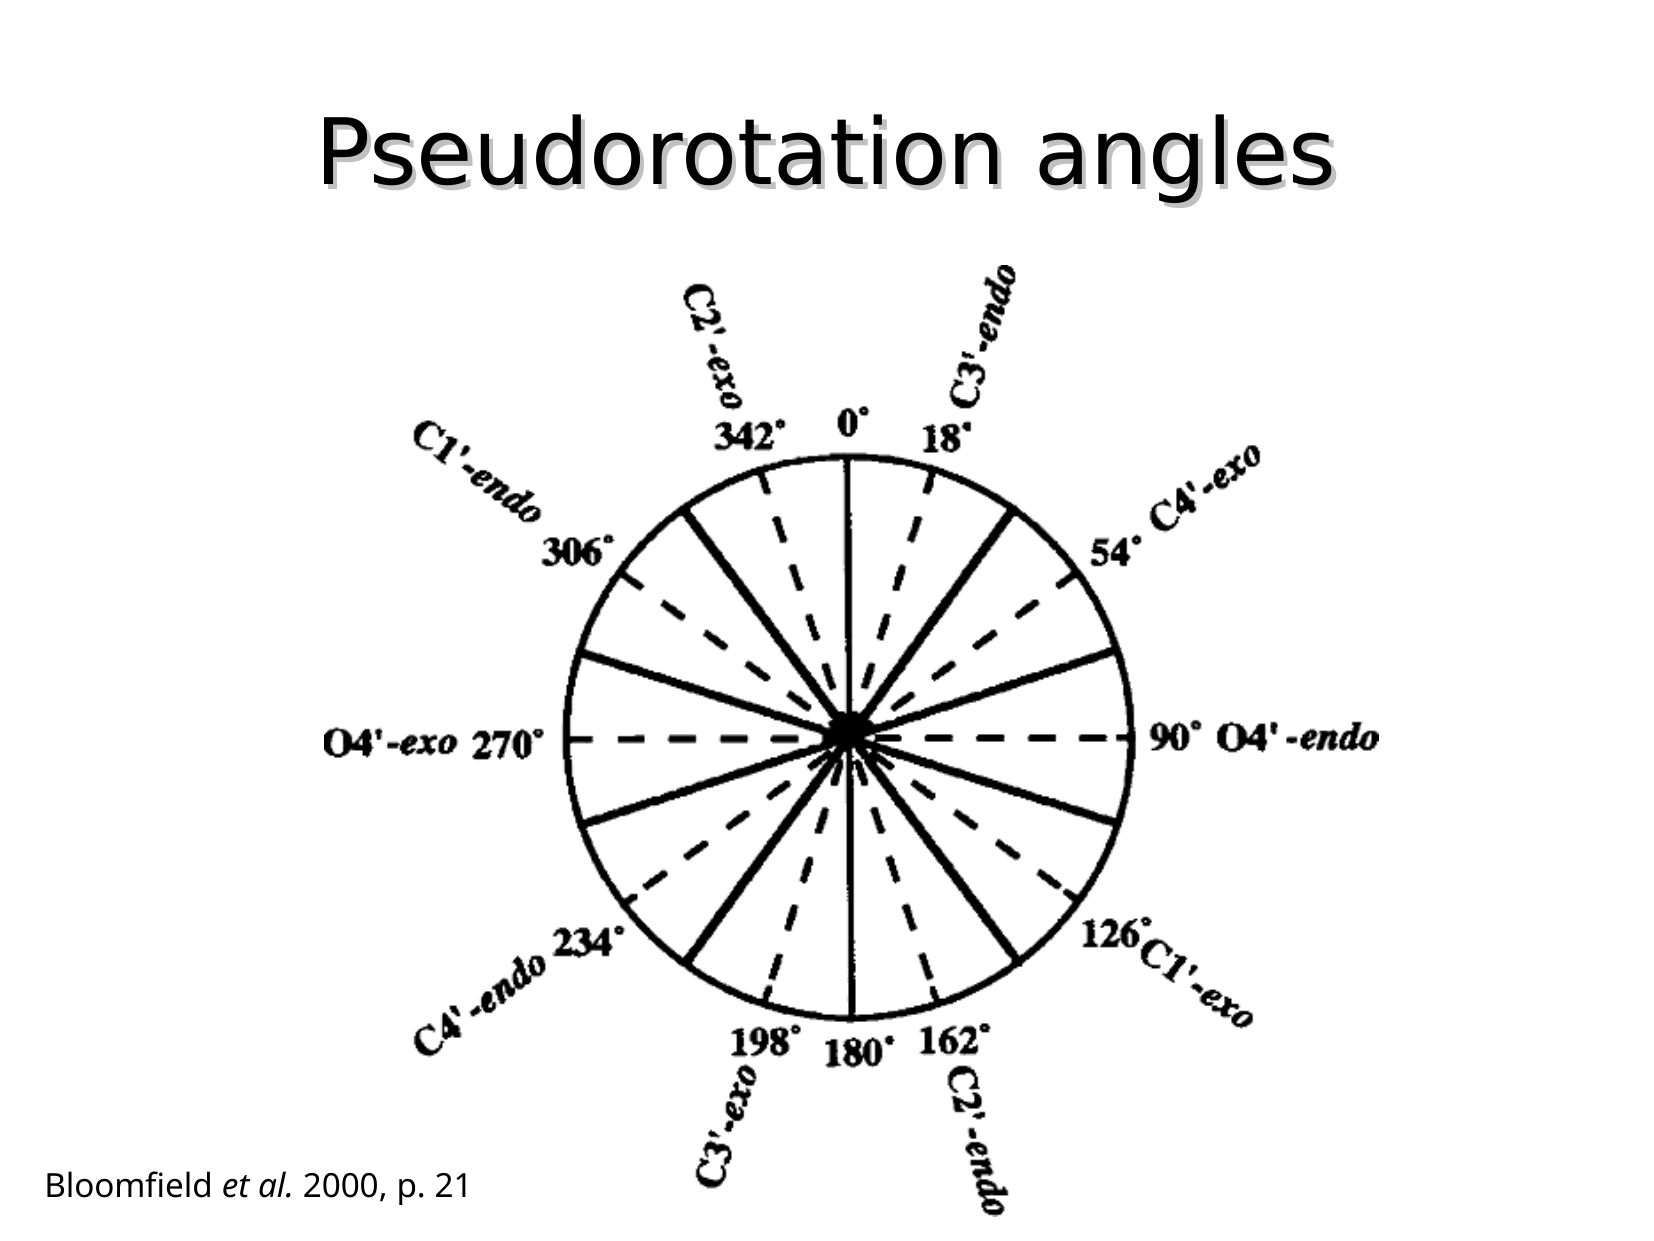

# Pseudorotation angles
Bloomfield et al. 2000, p. 21